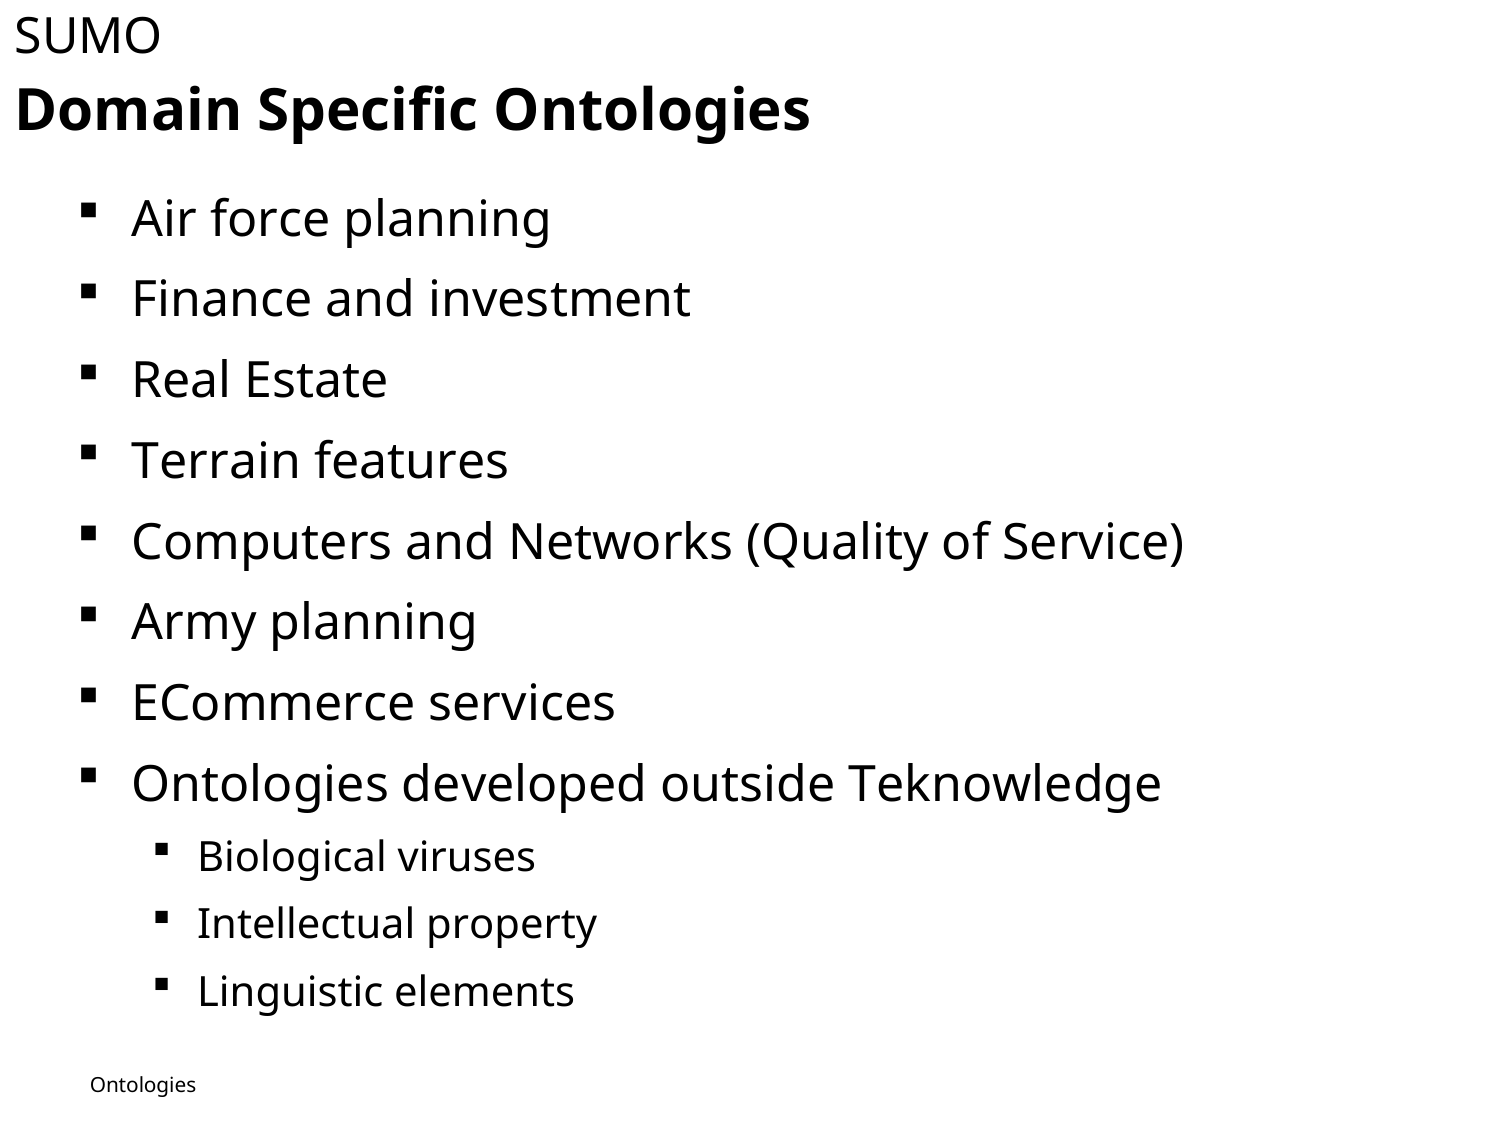

# SUMO Domain Specific Ontologies
Air force planning
Finance and investment
Real Estate
Terrain features
Computers and Networks (Quality of Service)
Army planning
ECommerce services
Ontologies developed outside Teknowledge
Biological viruses
Intellectual property
Linguistic elements